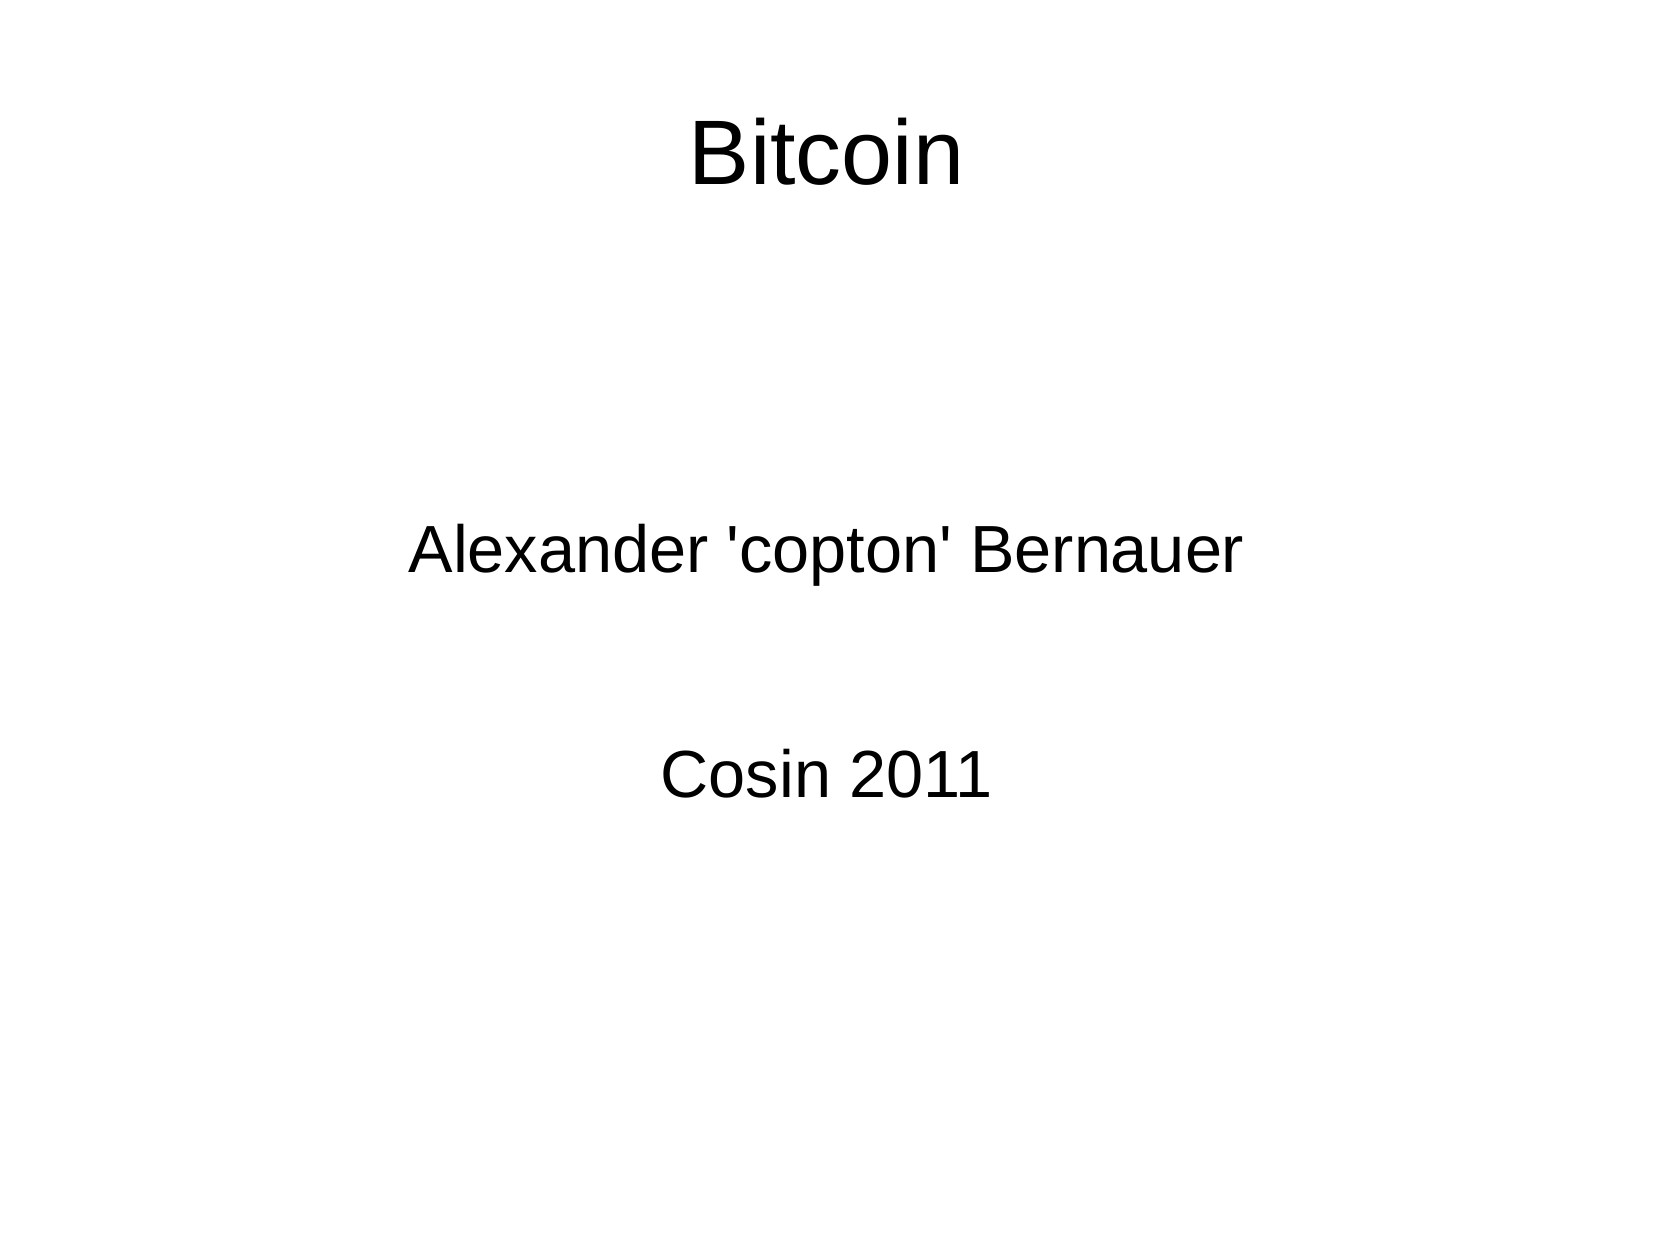

# Bitcoin
Alexander 'copton' Bernauer
Cosin 2011